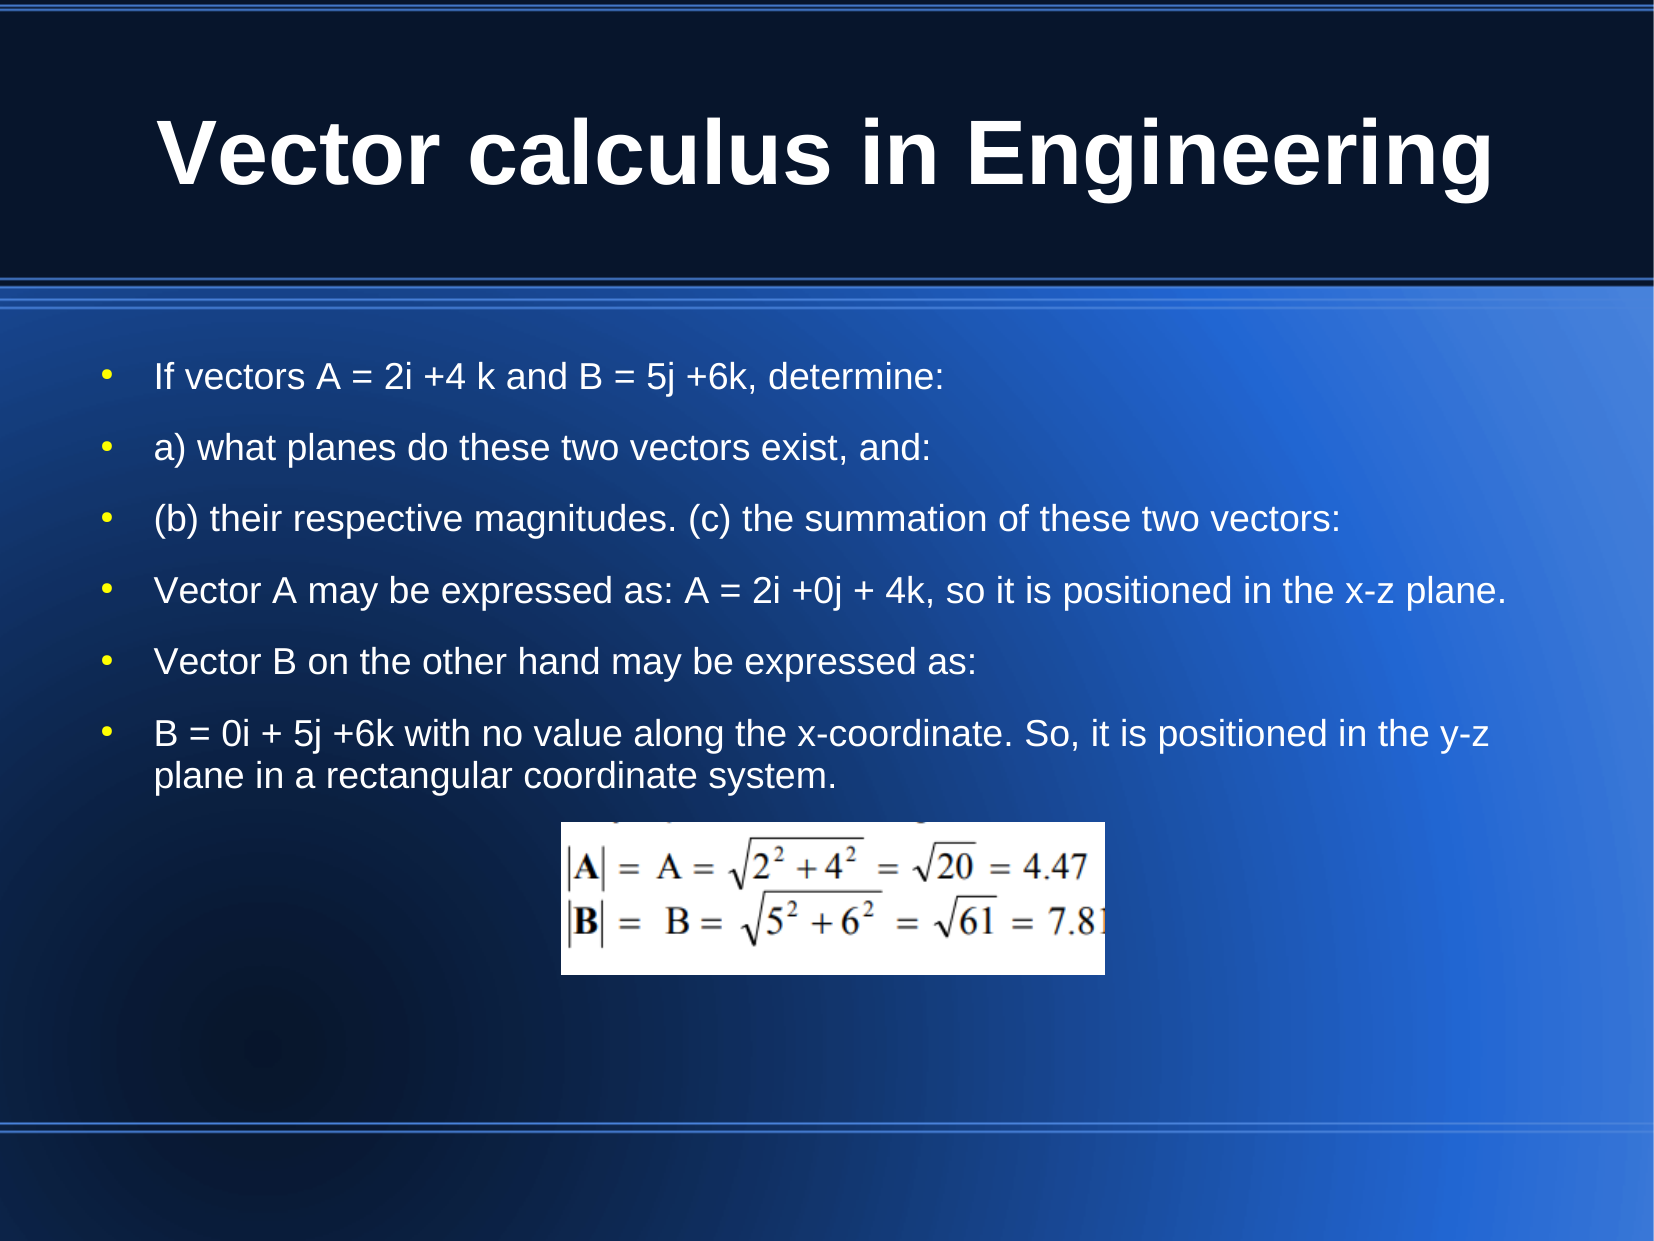

# Vector calculus in Engineering
If vectors A = 2i +4 k and B = 5j +6k, determine:
a) what planes do these two vectors exist, and:
(b) their respective magnitudes. (c) the summation of these two vectors:
Vector A may be expressed as: A = 2i +0j + 4k, so it is positioned in the x-z plane.
Vector B on the other hand may be expressed as:
B = 0i + 5j +6k with no value along the x-coordinate. So, it is positioned in the y-z plane in a rectangular coordinate system.